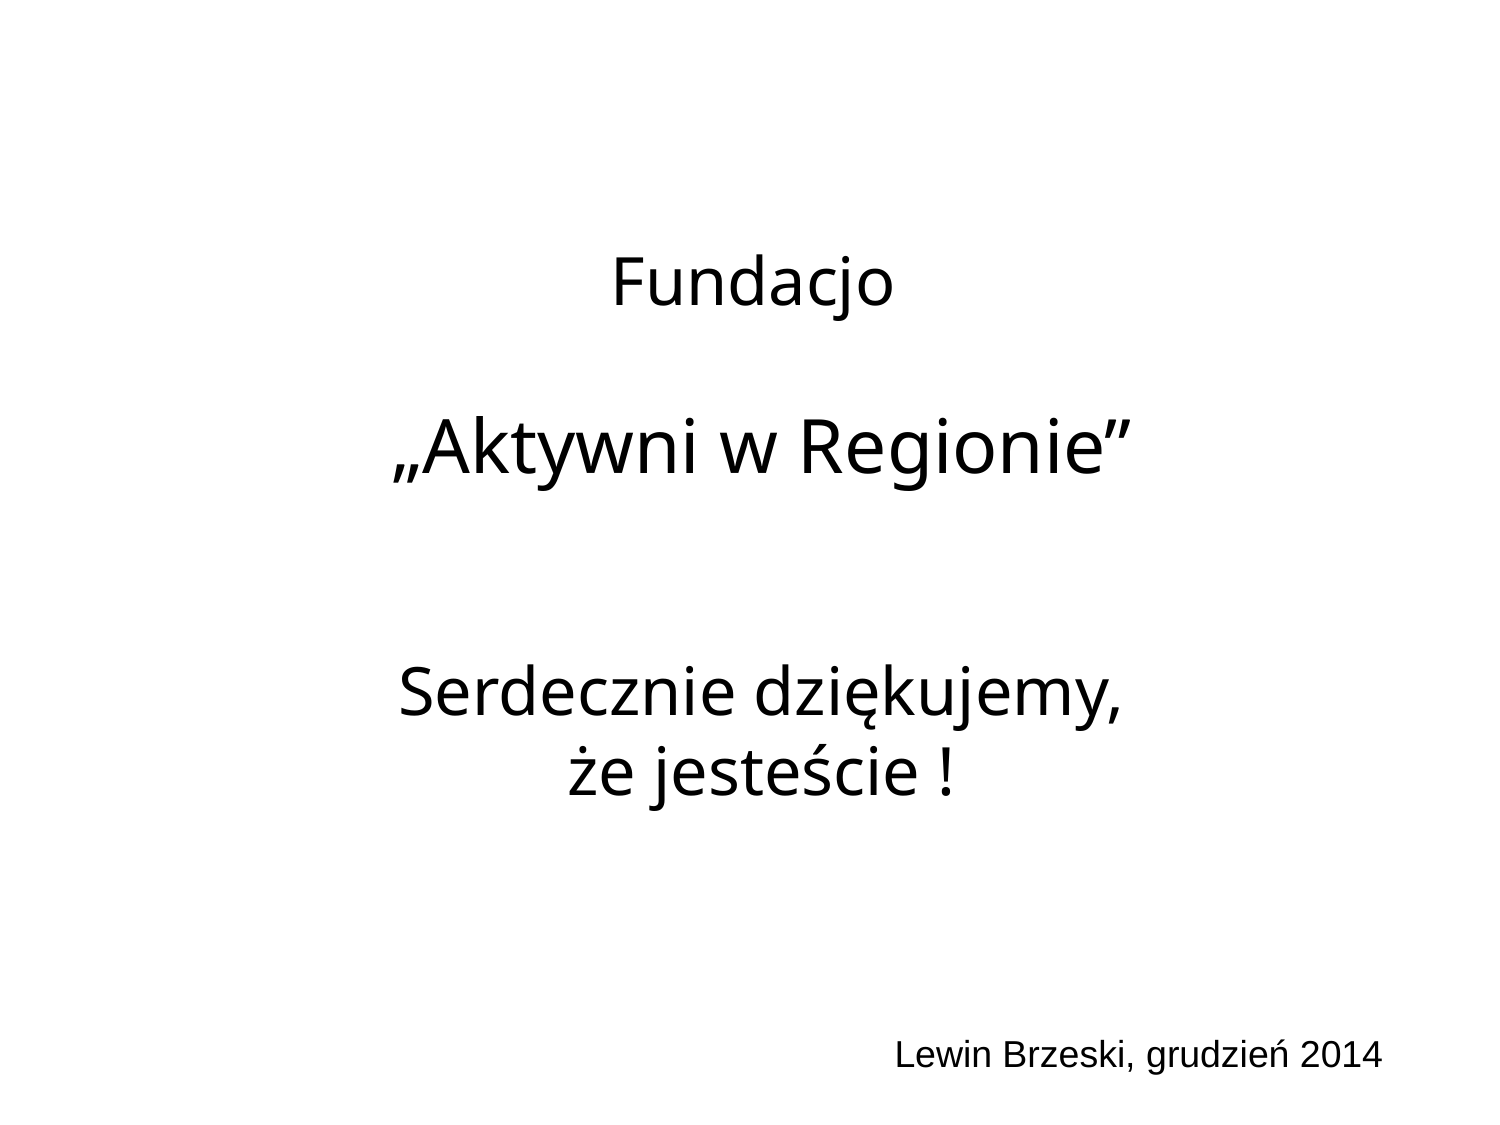

Fundacjo
„Aktywni w Regionie”
Serdecznie dziękujemy,
że jesteście !
Lewin Brzeski, grudzień 2014